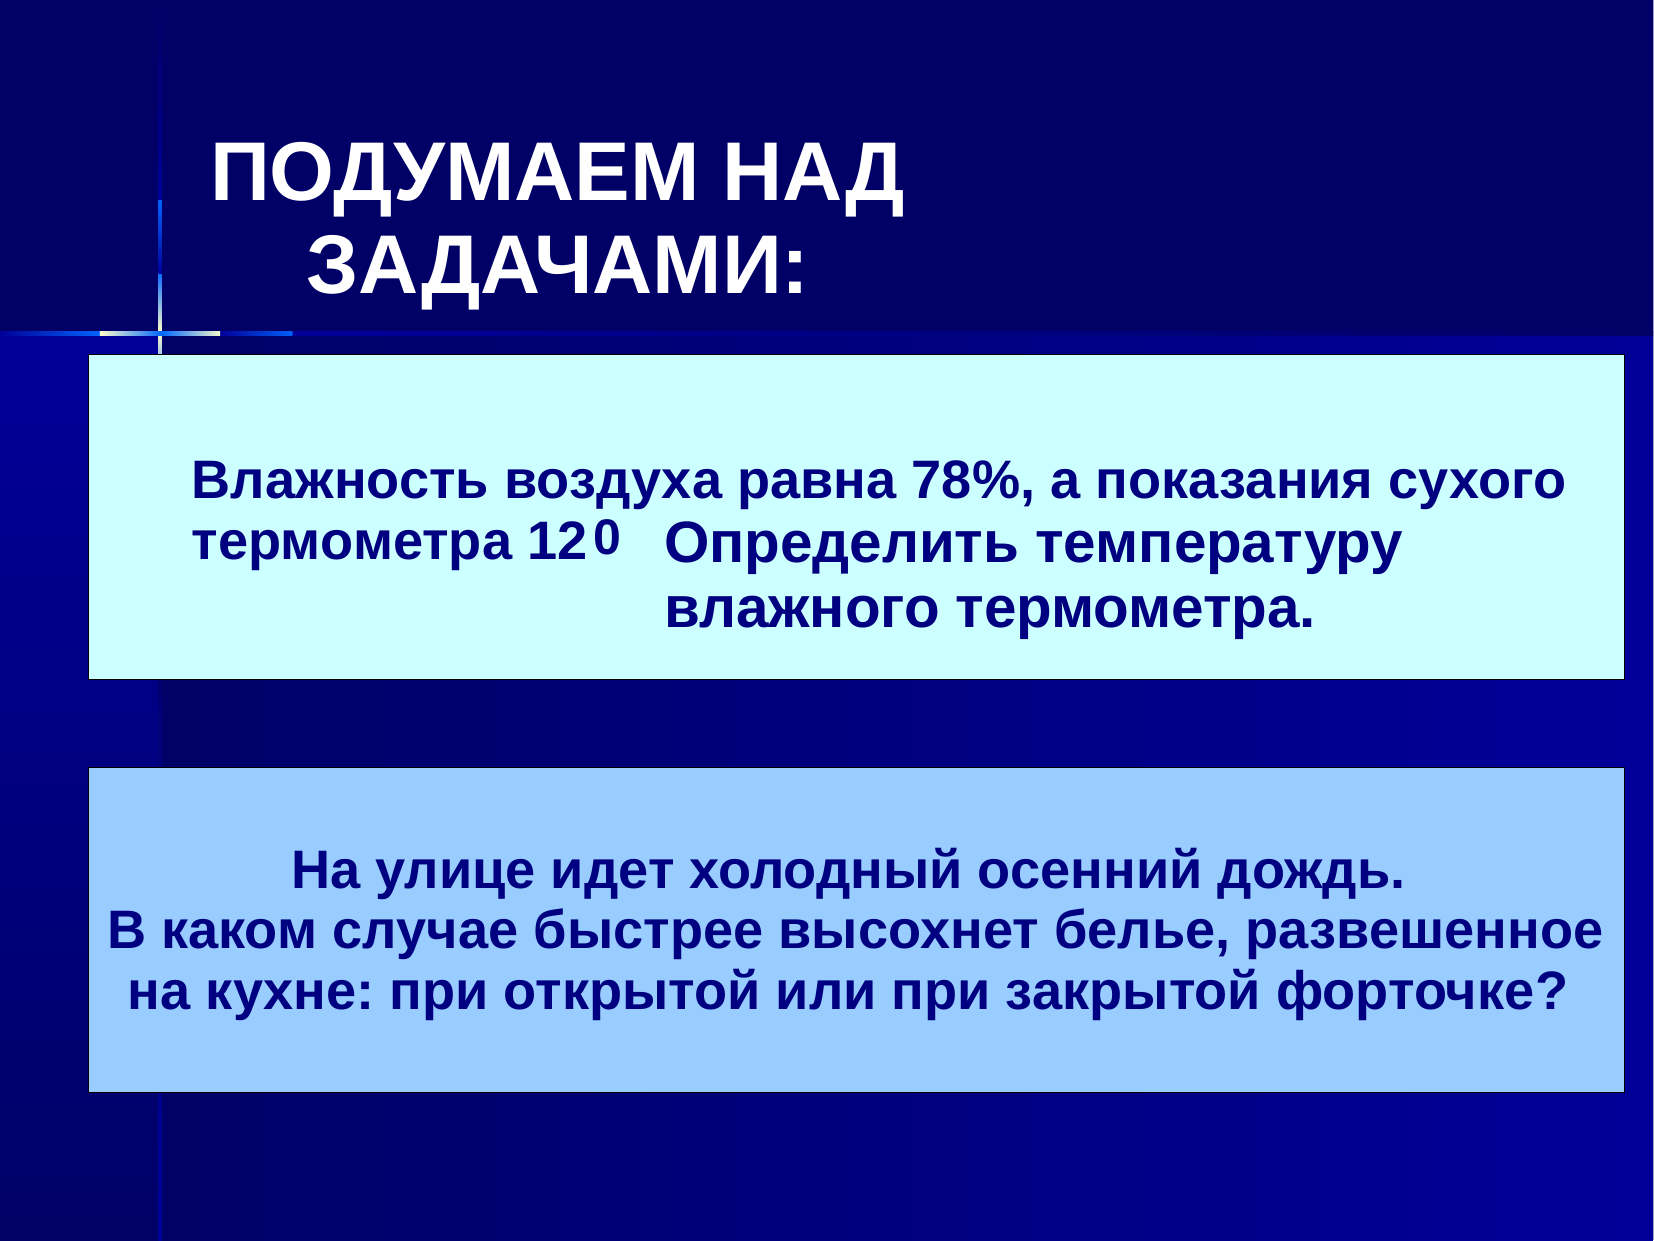

ПОДУМАЕМ НАД ЗАДАЧАМИ:
Влажность воздуха равна 78%, а показания сухого термометра 12
0
Определить температуру влажного термометра.
На улице идет холодный осенний дождь.
В каком случае быстрее высохнет белье, развешенное
на кухне: при открытой или при закрытой форточке?